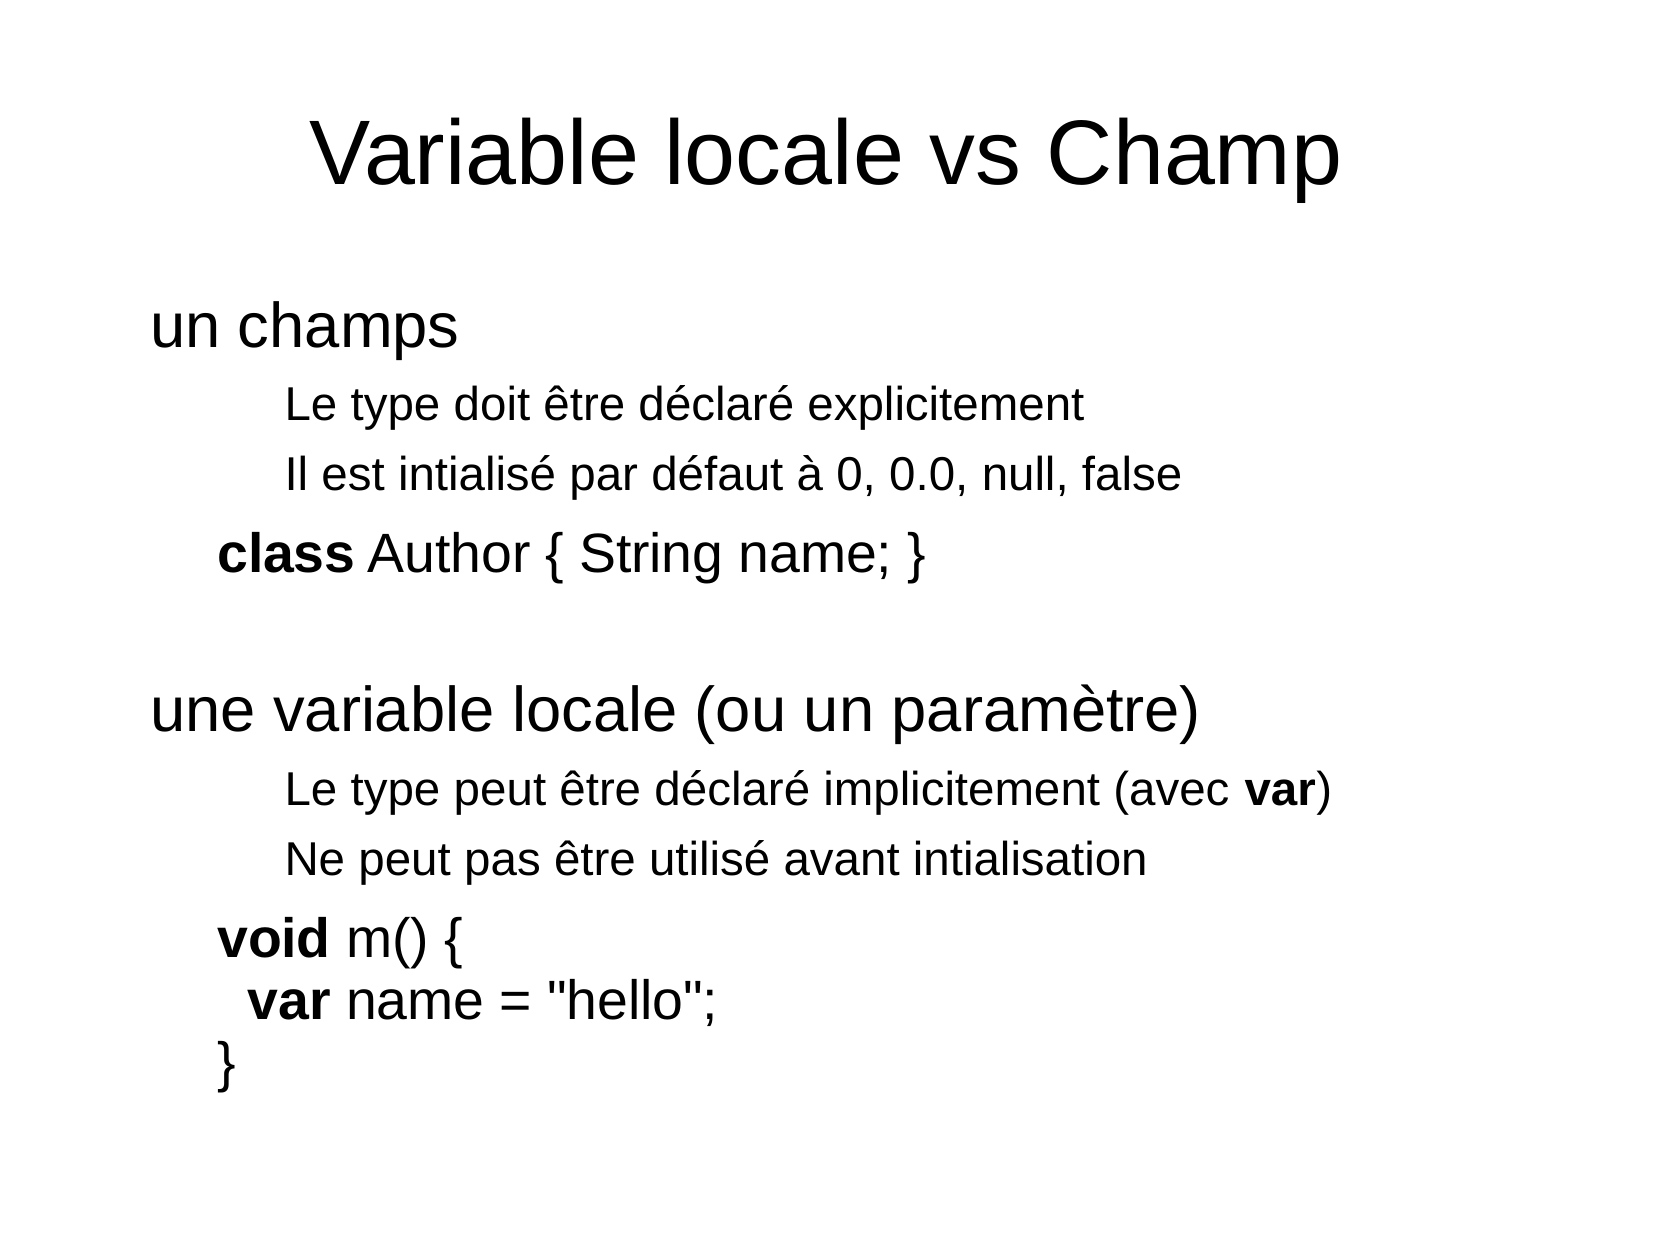

# Variable locale vs Champ
un champs
Le type doit être déclaré explicitement
Il est intialisé par défaut à 0, 0.0, null, false
class Author { String name; }
une variable locale (ou un paramètre)
Le type peut être déclaré implicitement (avec var)
Ne peut pas être utilisé avant intialisation
void m() {
 var name = "hello";
}